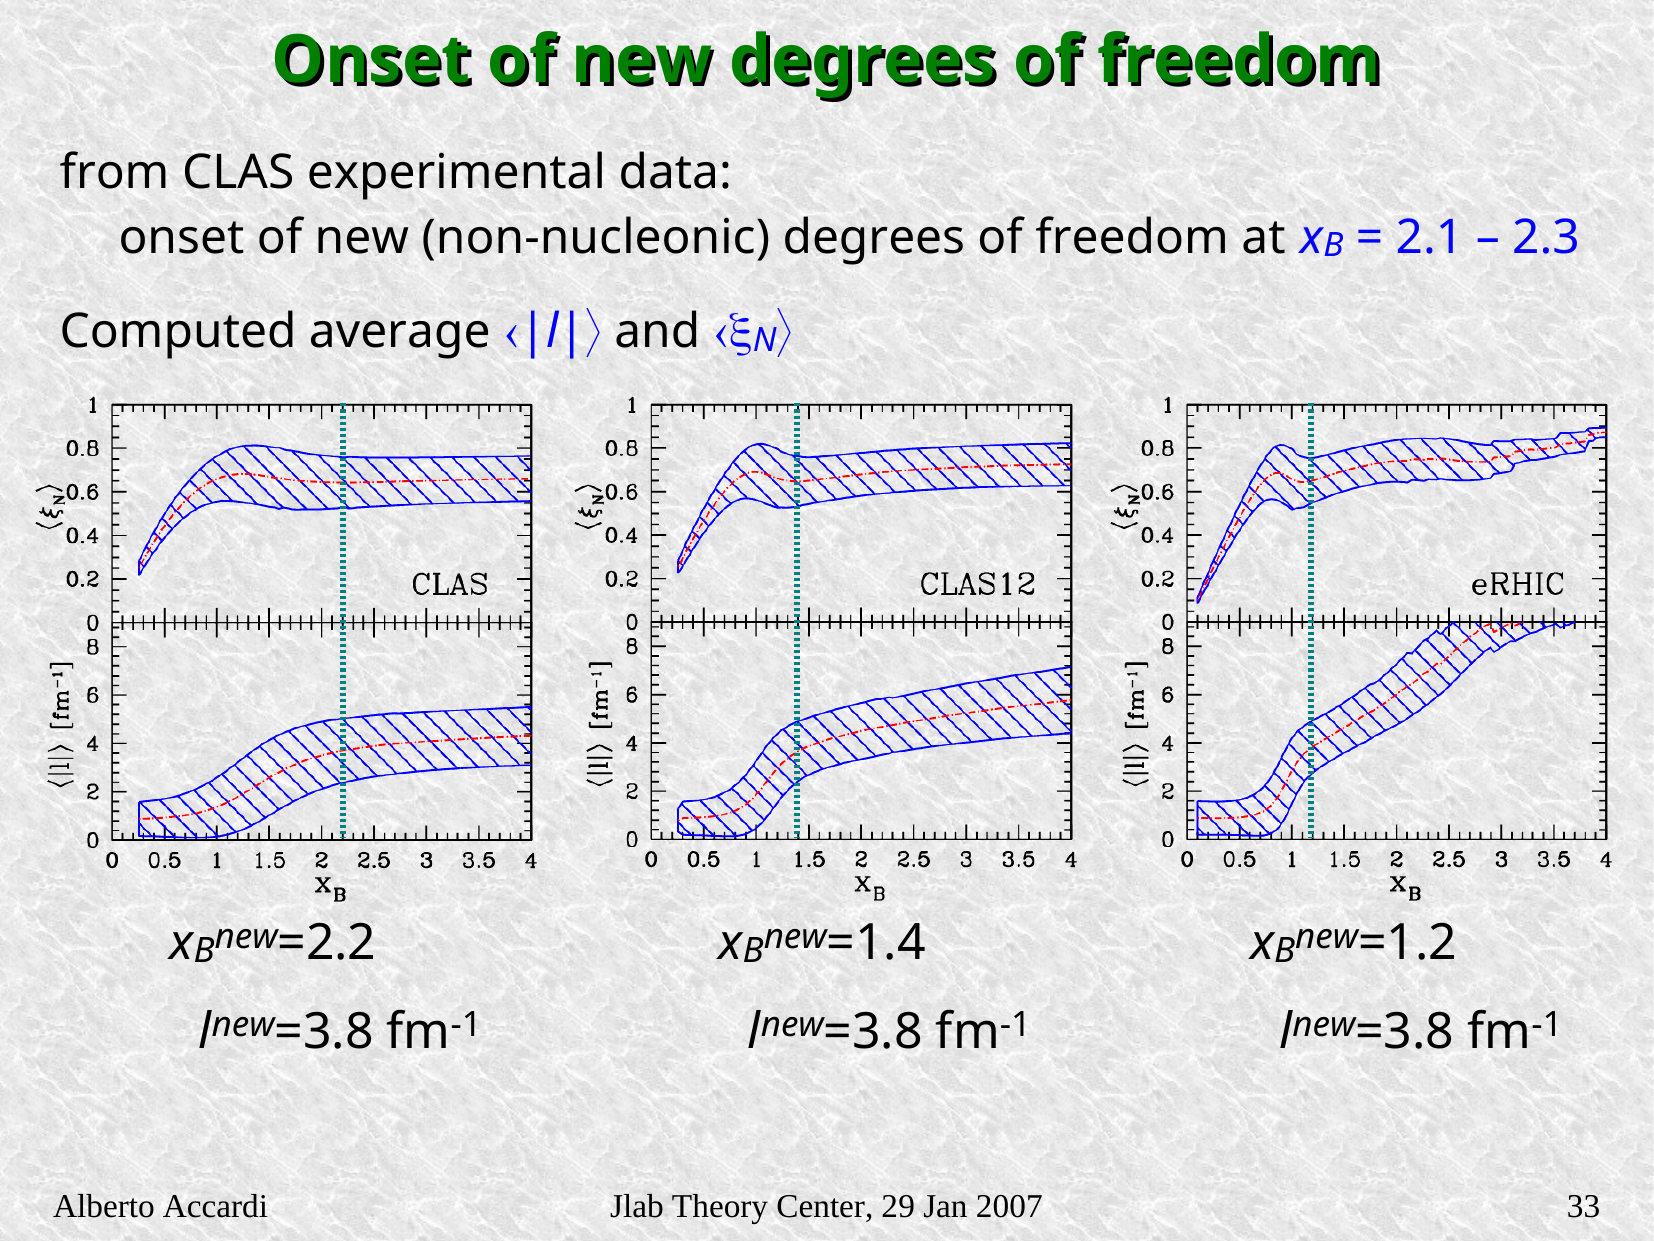

Onset of new degrees of freedom
from CLAS experimental data:
onset of new (non-nucleonic) degrees of freedom at xB = 2.1 – 2.3
Computed average |l| and xN
xBnew=1.4
lnew=3.8 fm-1
xBnew=1.2
lnew=3.8 fm-1
xBnew=2.2
lnew=3.8 fm-1
Alberto Accardi
Padova U.
33